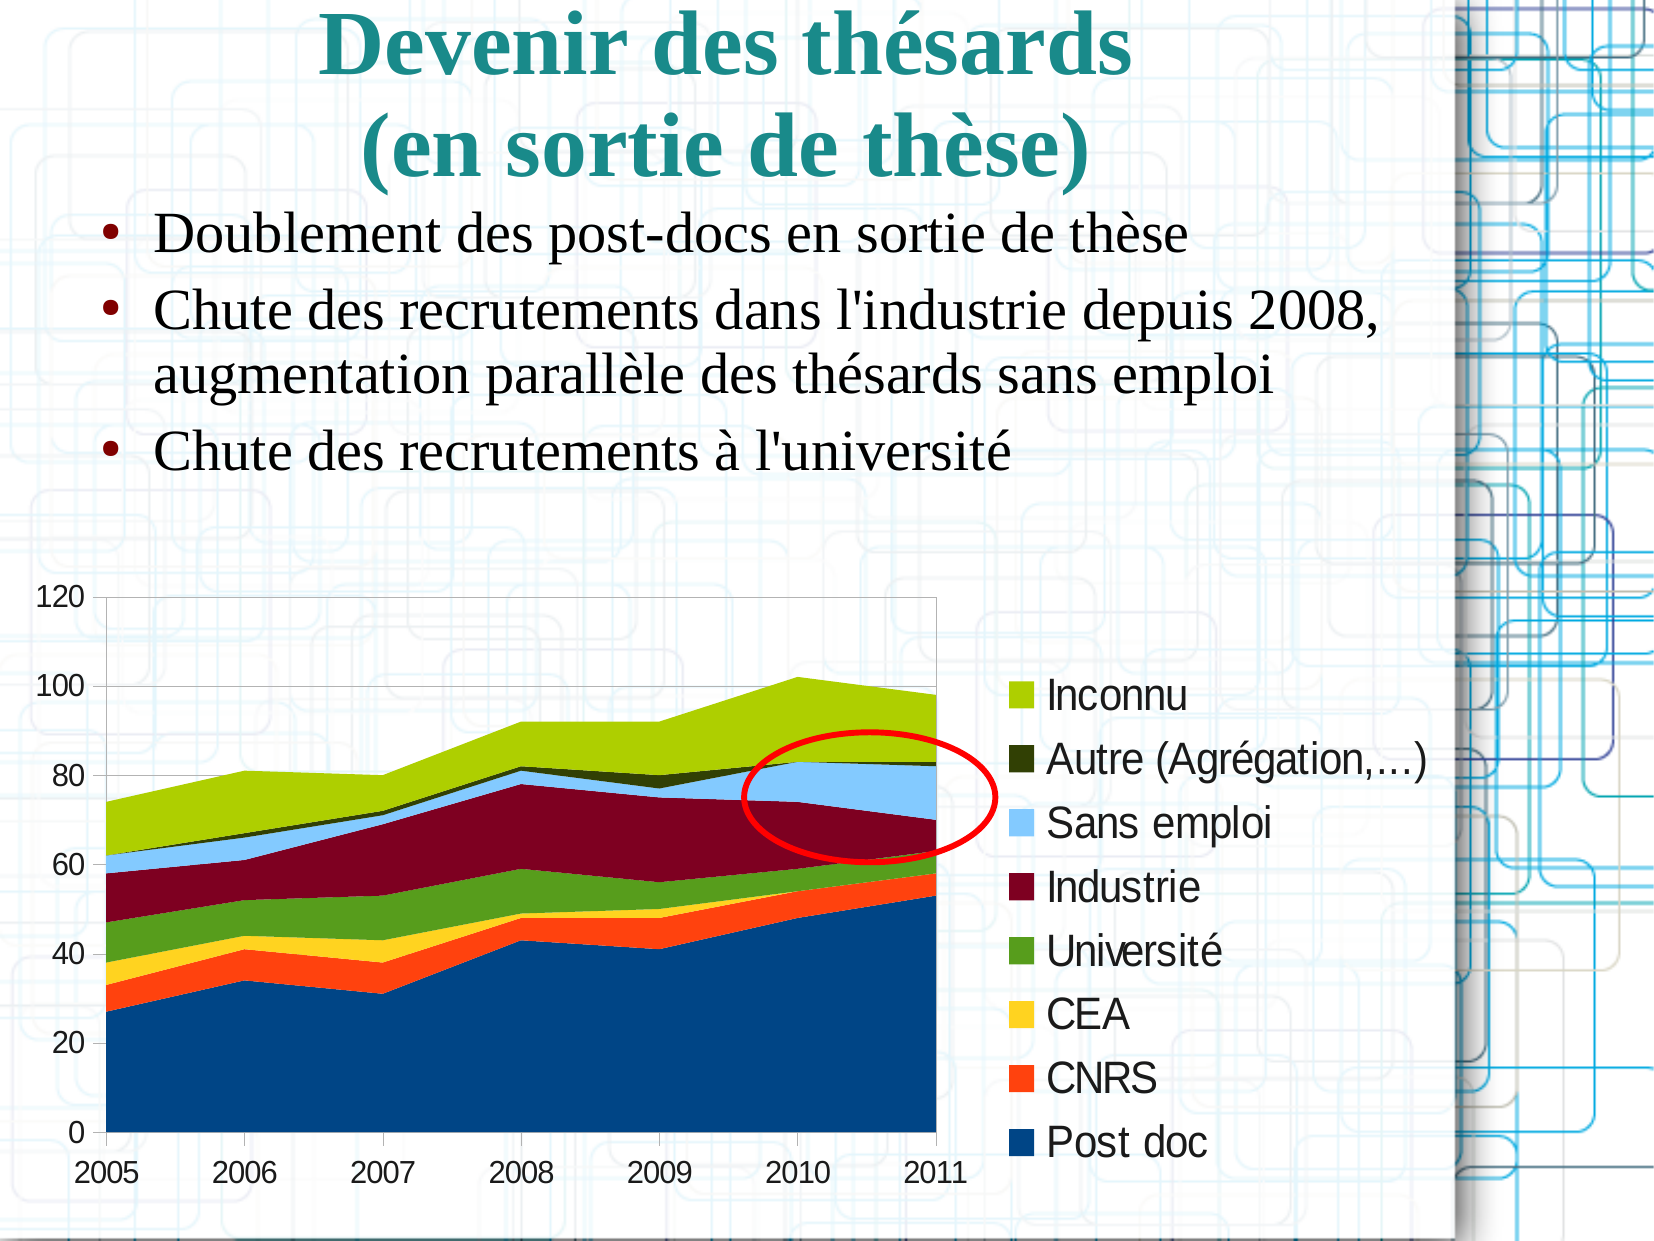

# Devenir des thésards (en sortie de thèse)
Doublement des post-docs en sortie de thèse
Chute des recrutements dans l'industrie depuis 2008, augmentation parallèle des thésards sans emploi
Chute des recrutements à l'université